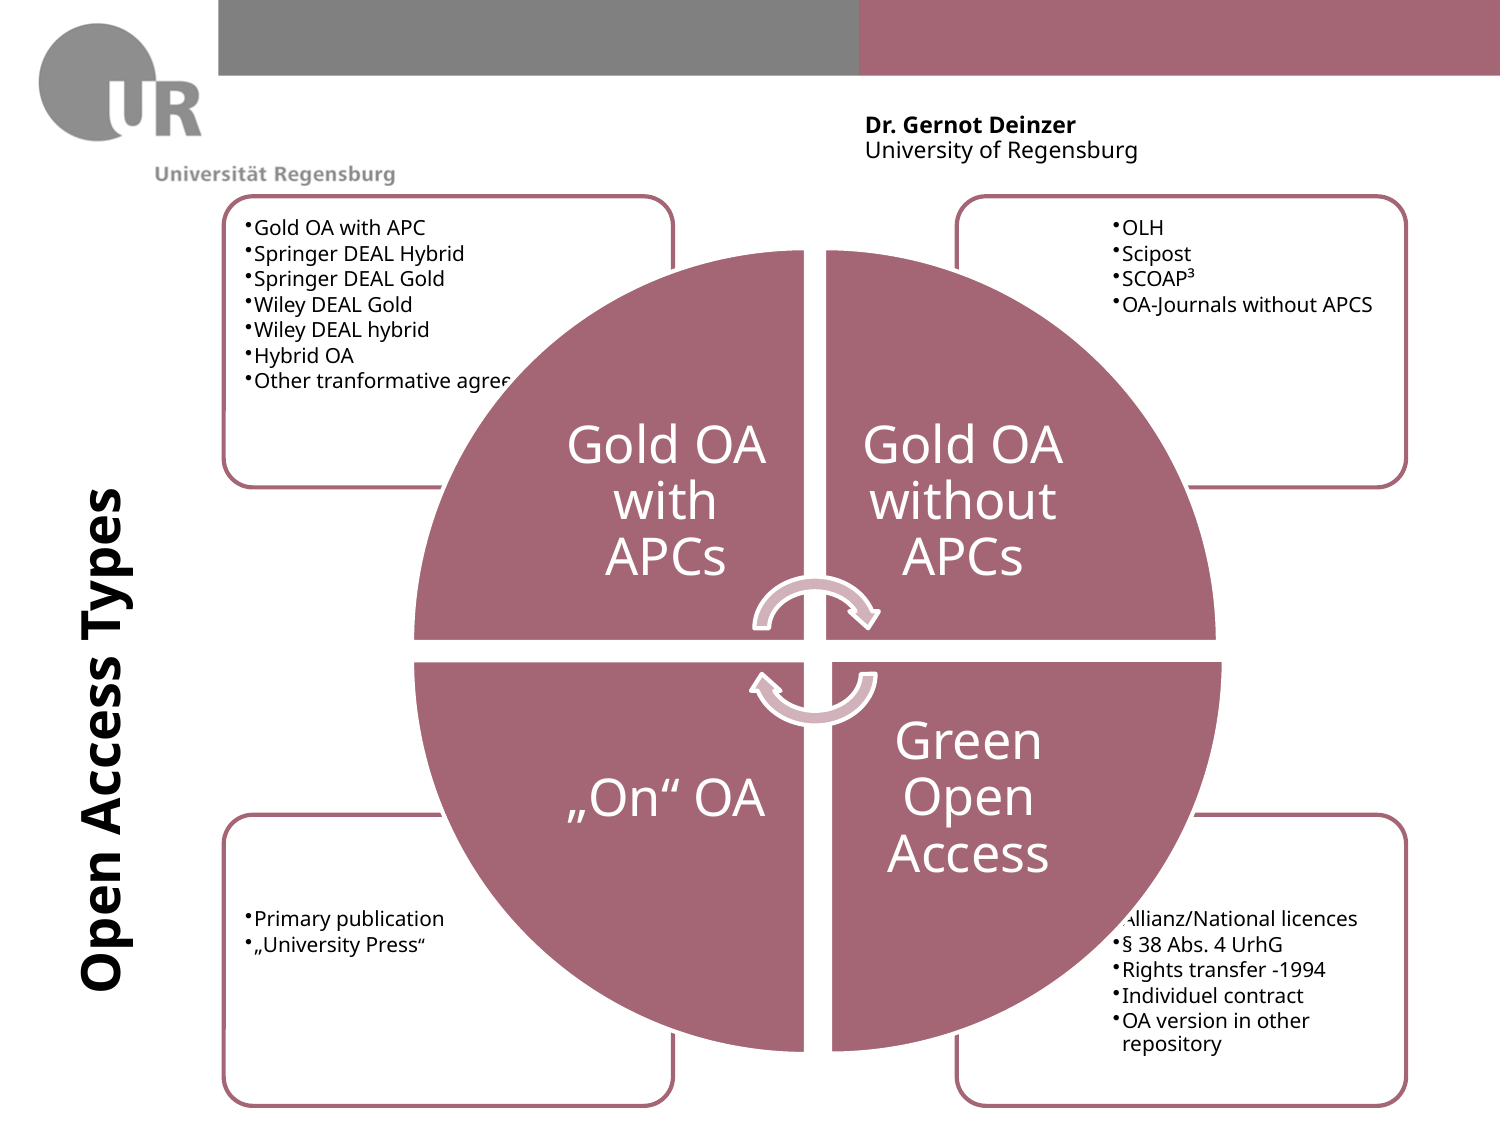

Gold OA with APC
Springer DEAL Hybrid
Springer DEAL Gold
Wiley DEAL Gold
Wiley DEAL hybrid
Hybrid OA
Other tranformative agreements
OLH
Scipost
SCOAP³
OA-Journals without APCS
Gold OA without APCs
Gold OA with APCs
Green Open Access
„On“ OA
Primary publication
„University Press“
Allianz/National licences
§ 38 Abs. 4 UrhG
Rights transfer -1994
Individuel contract
OA version in other repository
# Open Access Types